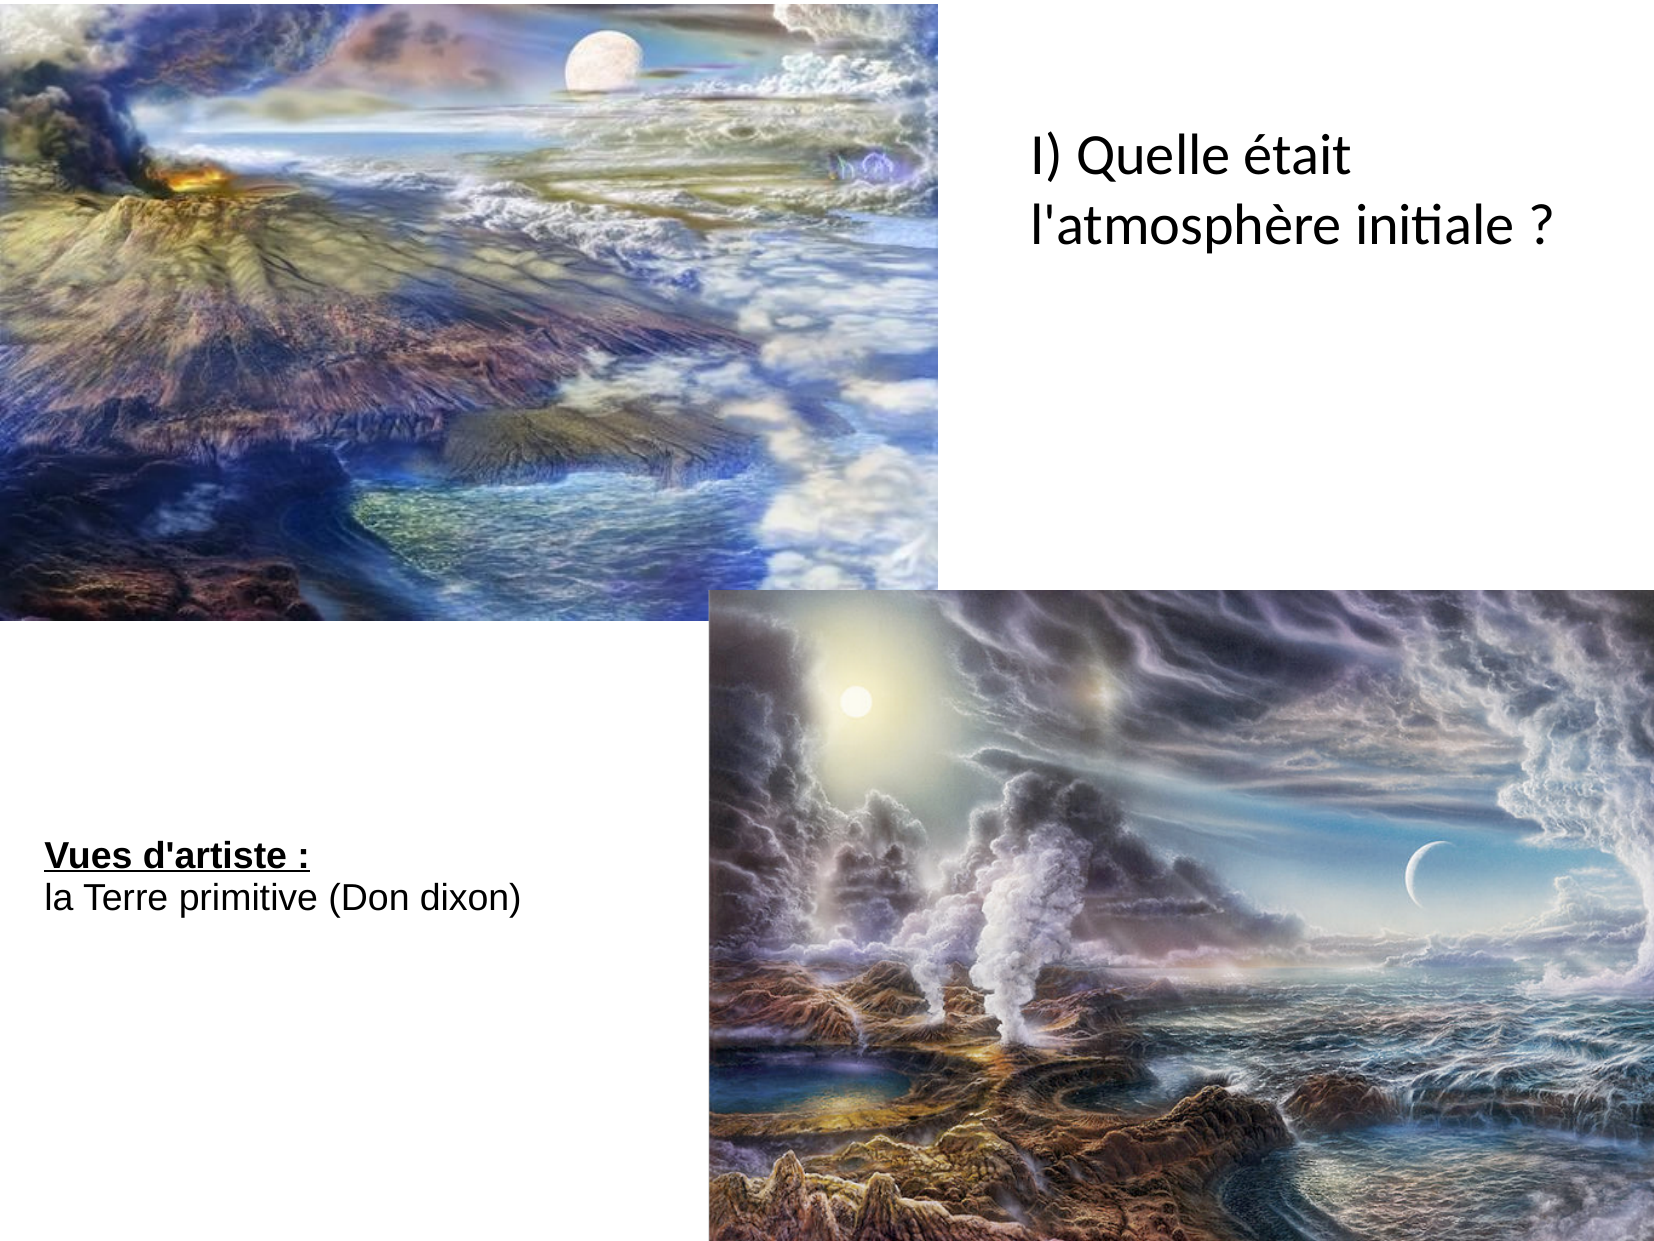

I) Quelle était l'atmosphère initiale ?
Vues d'artiste :
la Terre primitive (Don dixon)